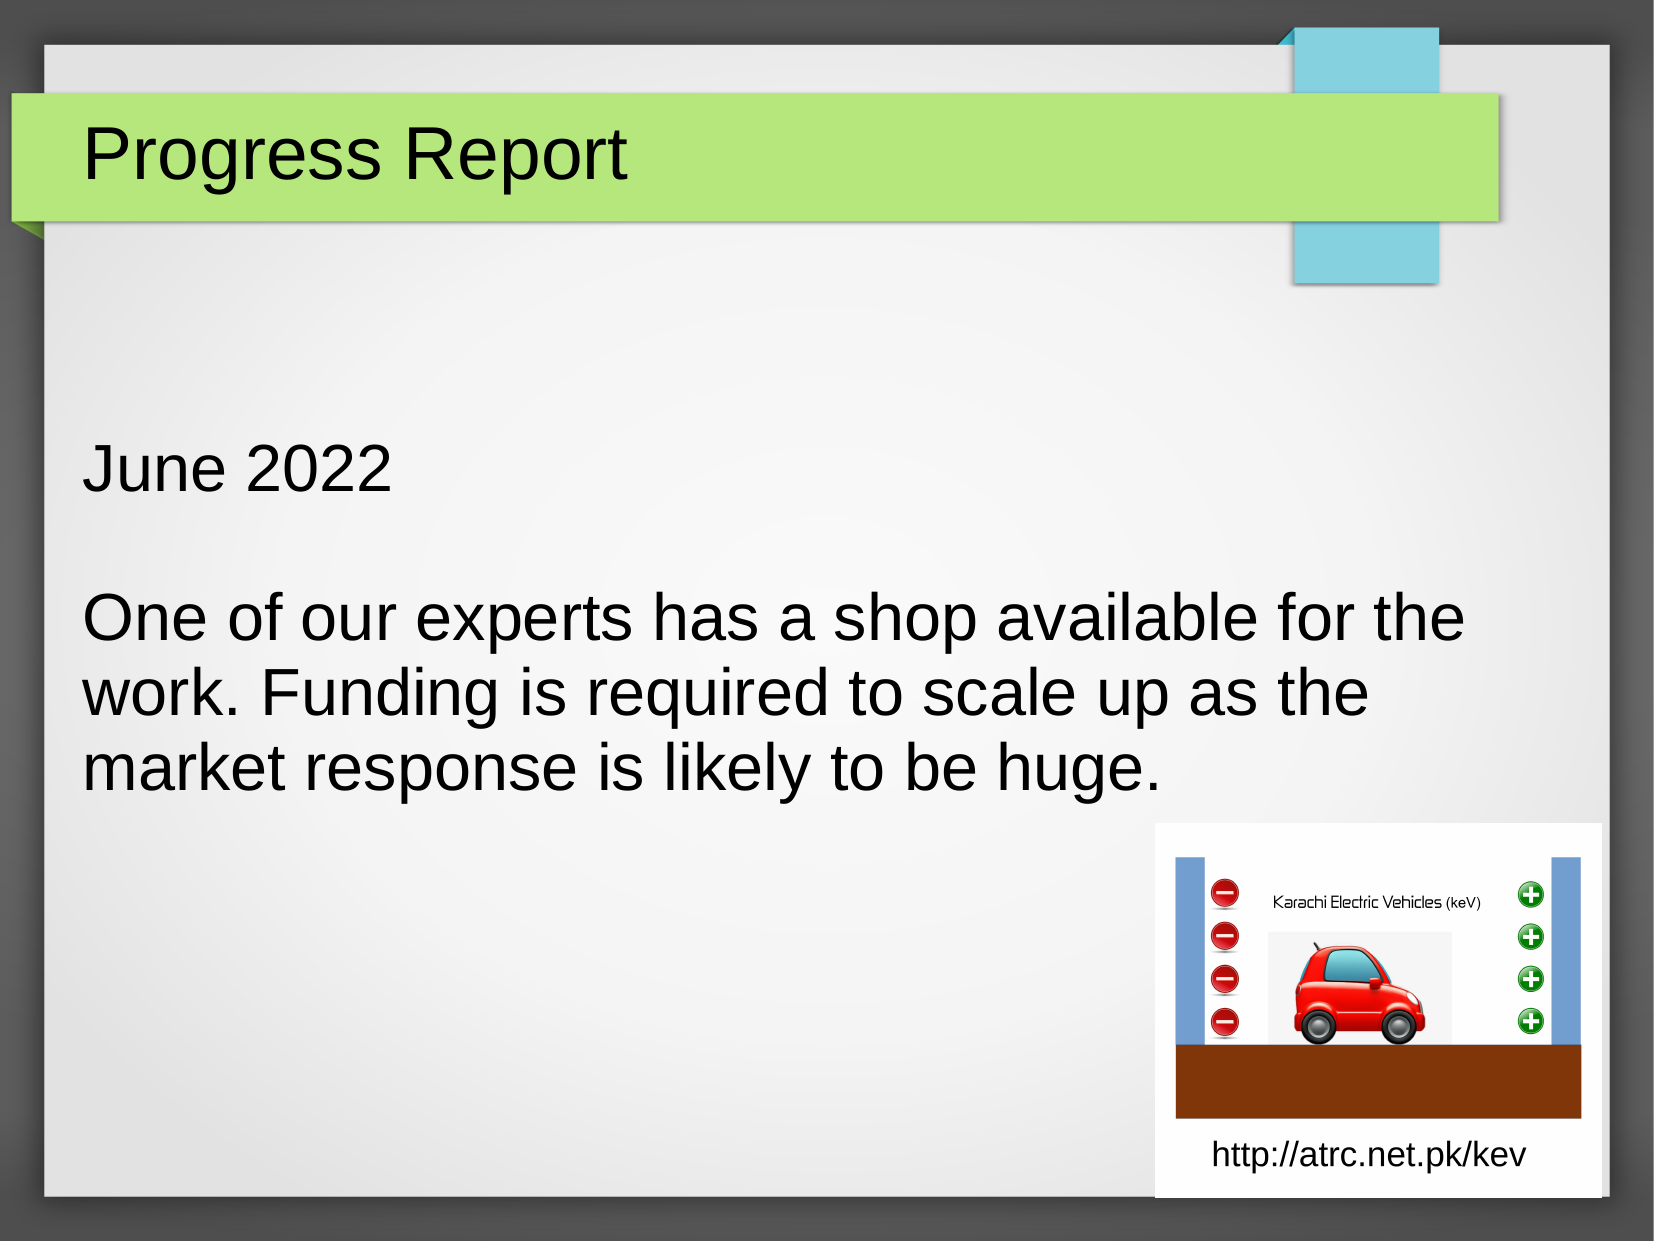

# Progress Report
June 2022
One of our experts has a shop available for the work. Funding is required to scale up as the market response is likely to be huge.